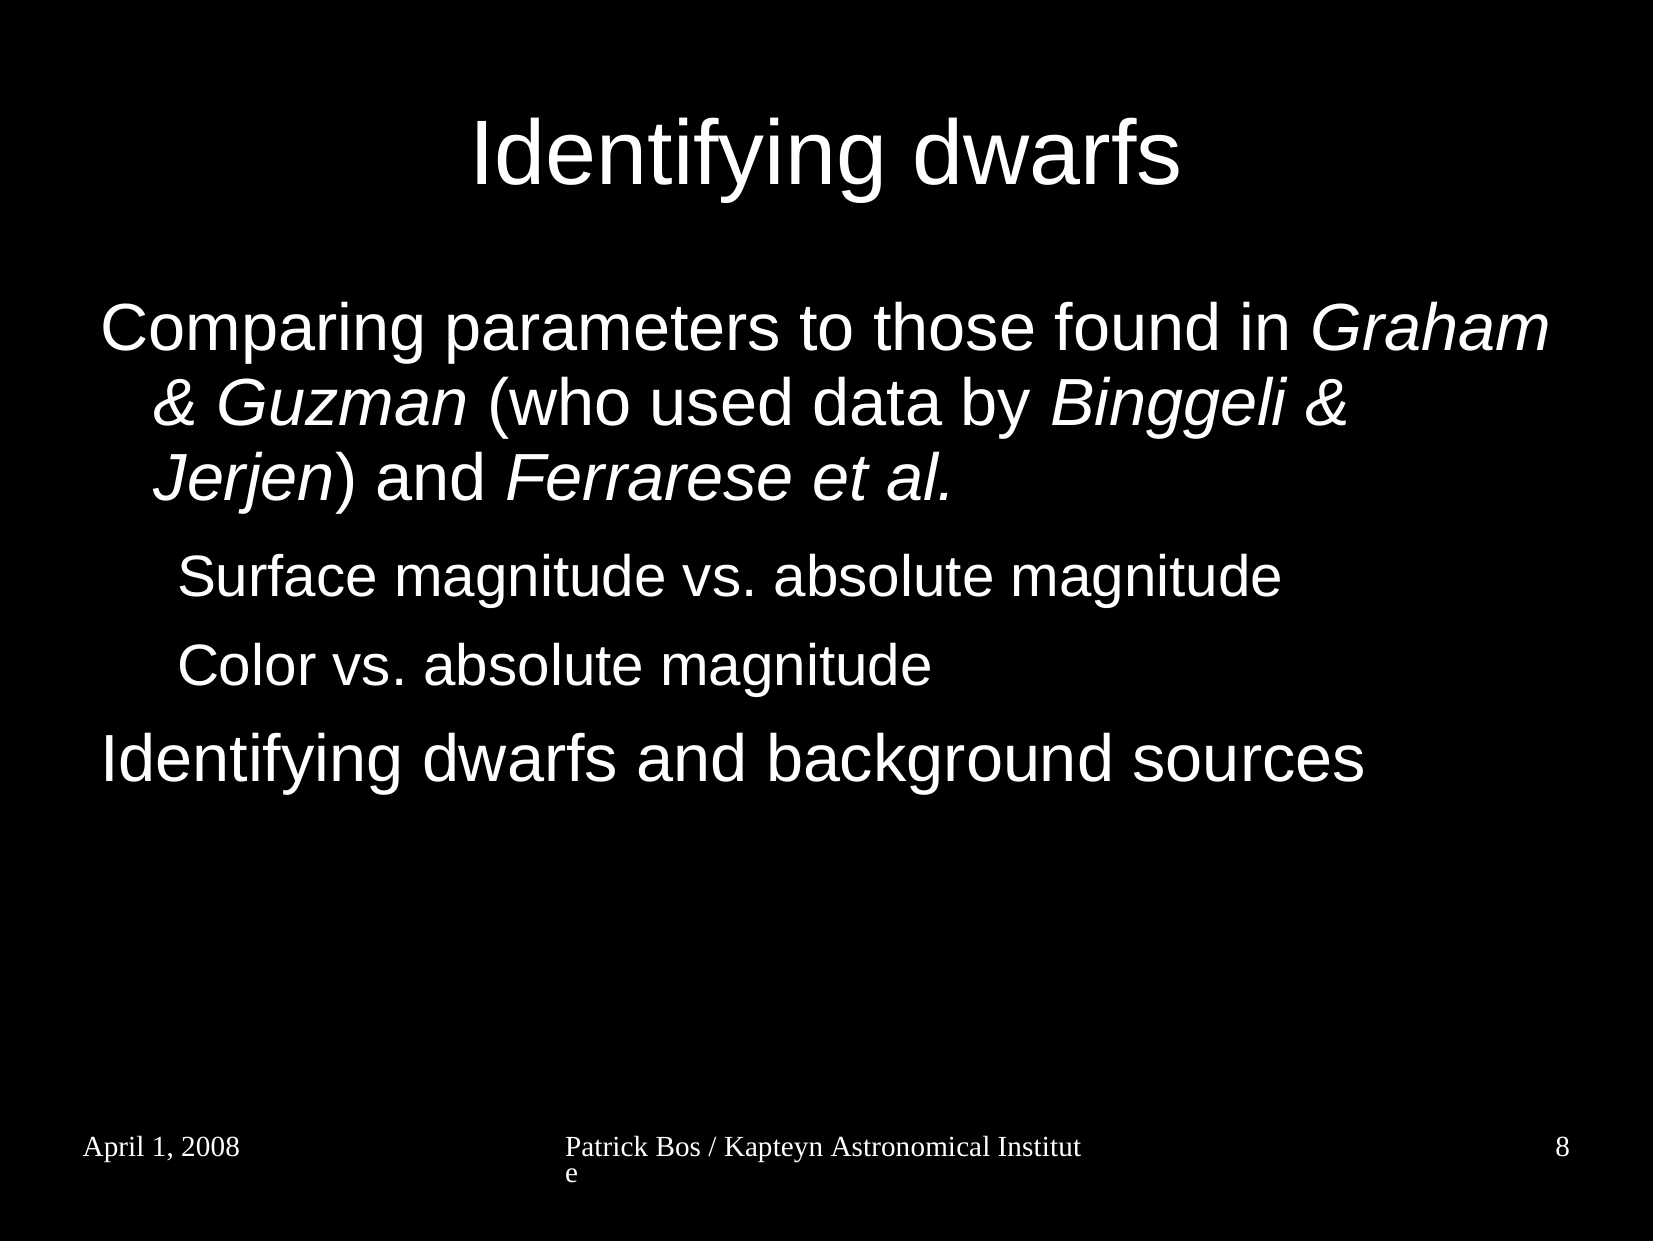

# Identifying dwarfs
Comparing parameters to those found in Graham & Guzman (who used data by Binggeli & Jerjen) and Ferrarese et al.
Surface magnitude vs. absolute magnitude
Color vs. absolute magnitude
Identifying dwarfs and background sources
April 1, 2008
Patrick Bos / Kapteyn Astronomical Institute
8